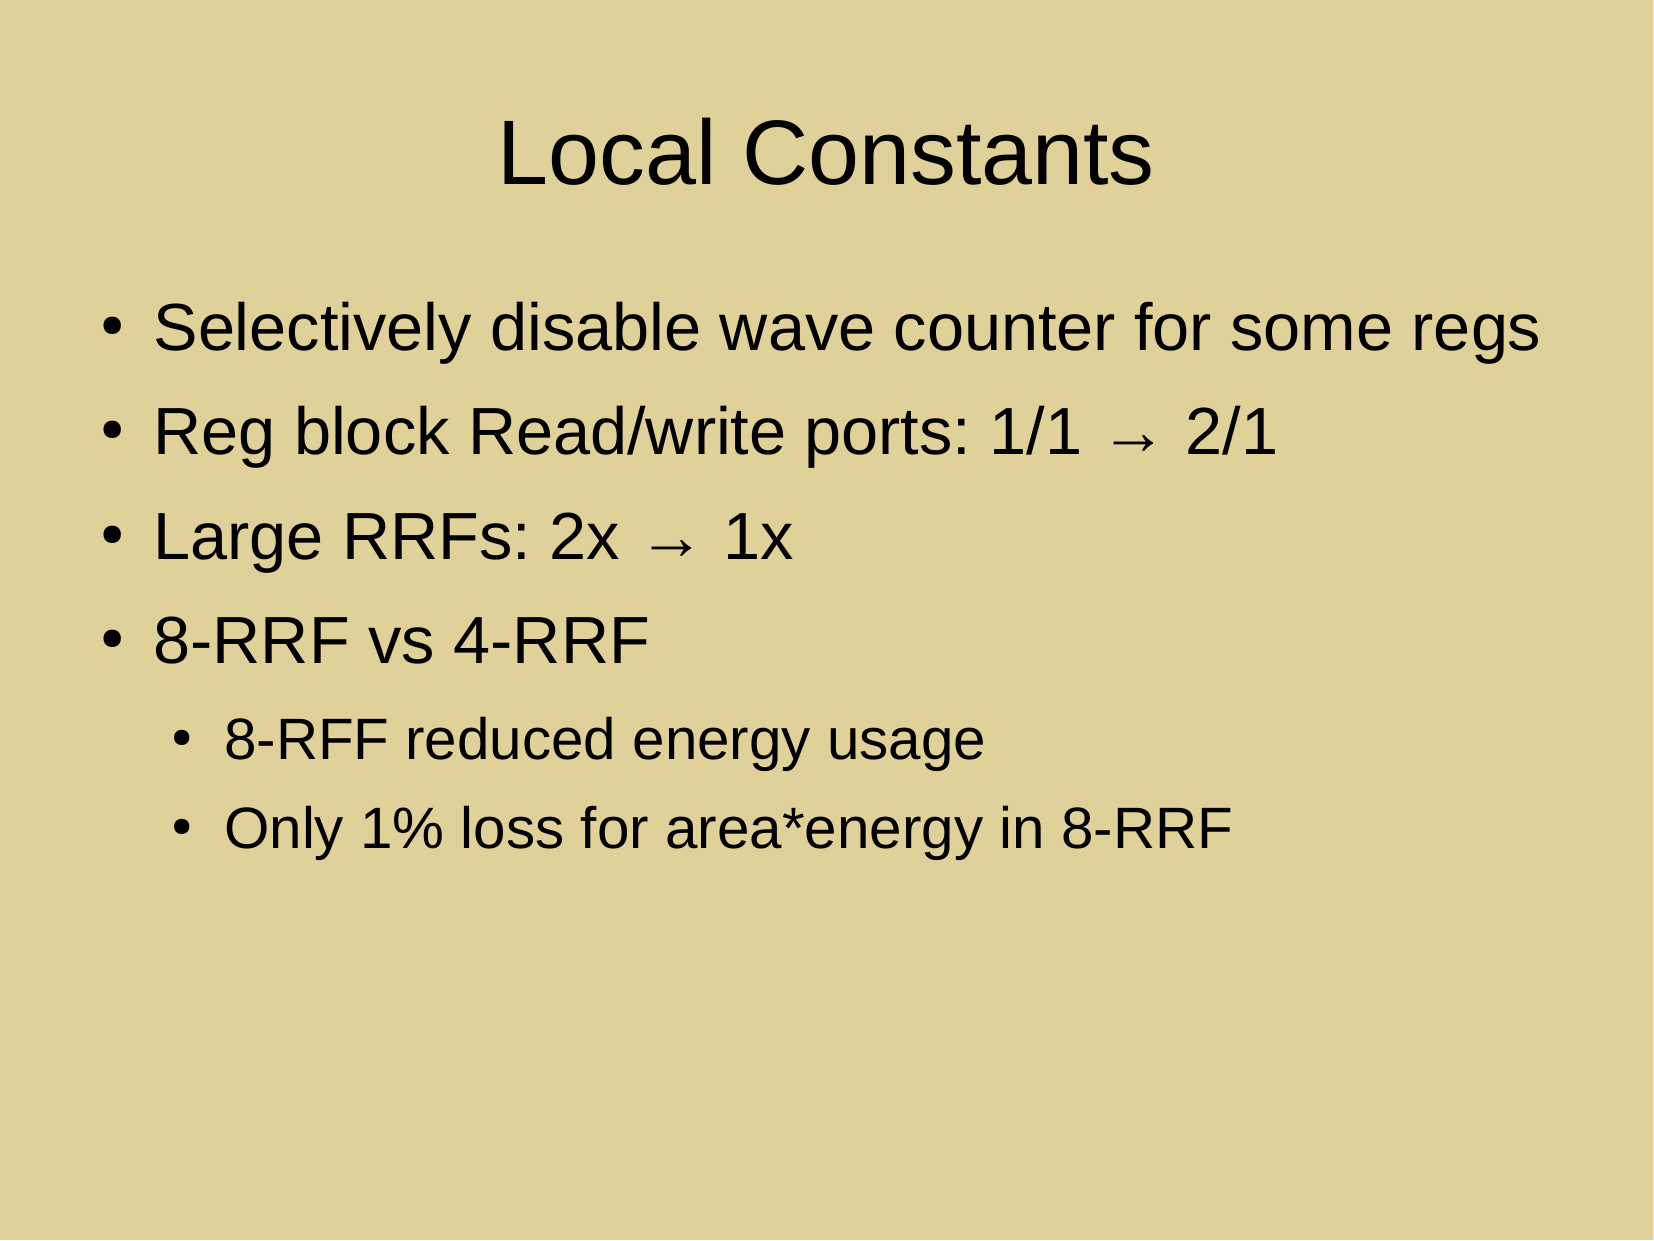

# Local Constants
Selectively disable wave counter for some regs
Reg block Read/write ports: 1/1 → 2/1
Large RRFs: 2x → 1x
8-RRF vs 4-RRF
8-RFF reduced energy usage
Only 1% loss for area*energy in 8-RRF